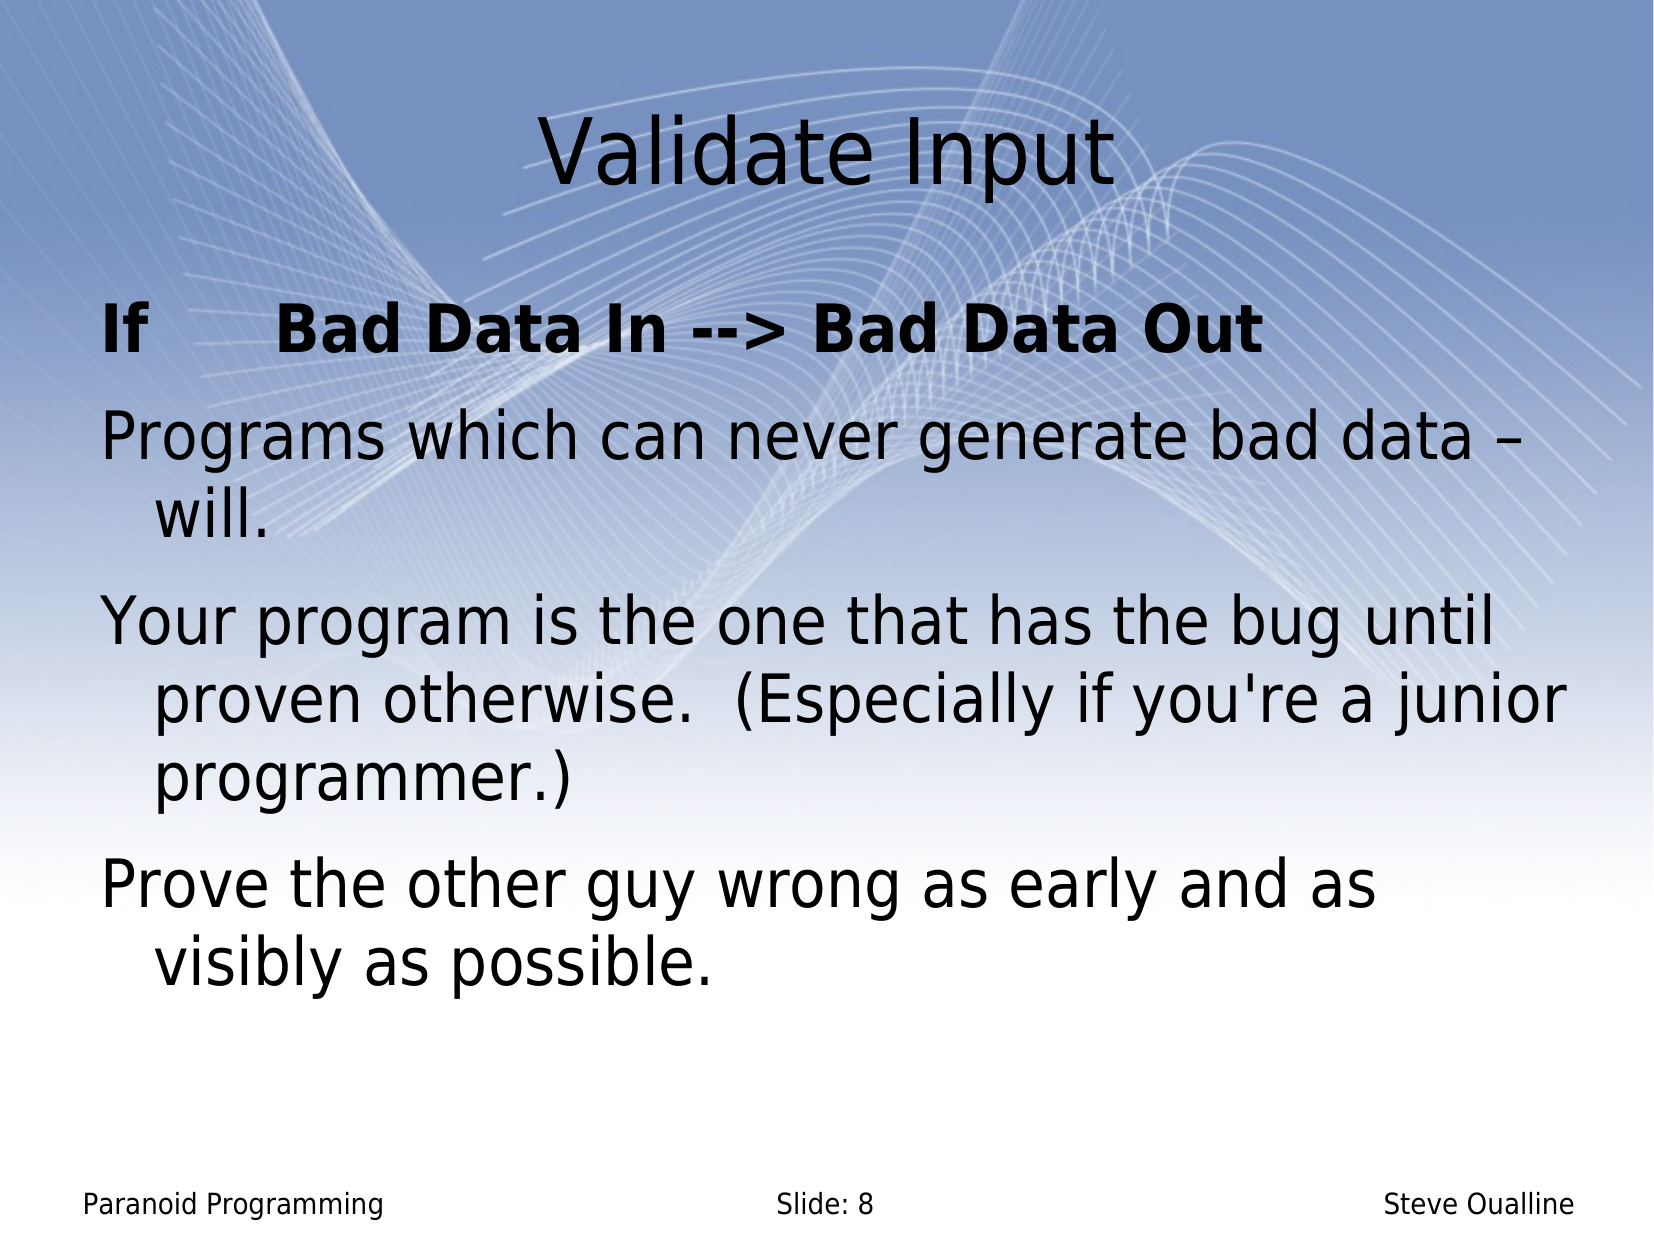

# Validate Input
If Bad Data In --> Bad Data Out
Programs which can never generate bad data – will.
Your program is the one that has the bug until proven otherwise. (Especially if you're a junior programmer.)
Prove the other guy wrong as early and as visibly as possible.
Paranoid Programming
Steve Oualline
8